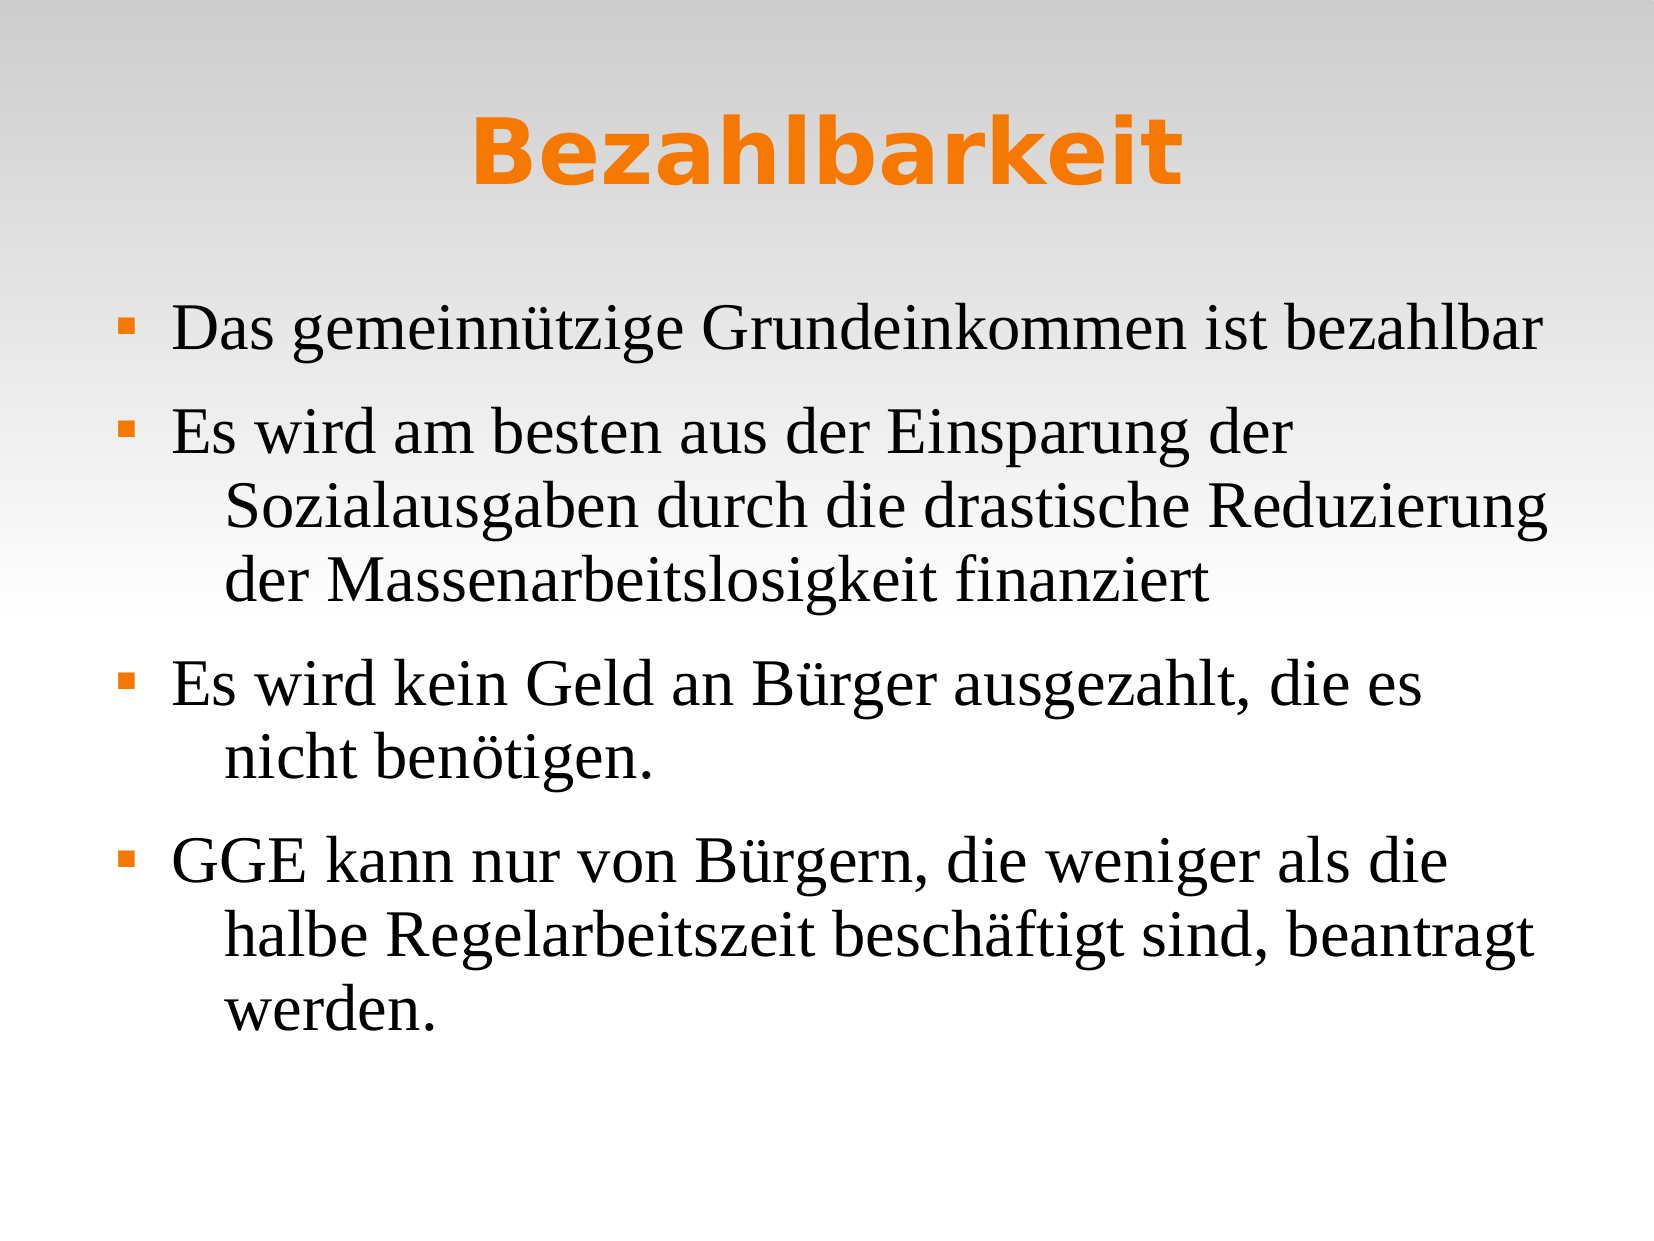

# Bezahlbarkeit
Das gemeinnützige Grundeinkommen ist bezahlbar
Es wird am besten aus der Einsparung der Sozialausgaben durch die drastische Reduzierung der Massenarbeitslosigkeit finanziert
Es wird kein Geld an Bürger ausgezahlt, die es nicht benötigen.
GGE kann nur von Bürgern, die weniger als die halbe Regelarbeitszeit beschäftigt sind, beantragt werden.